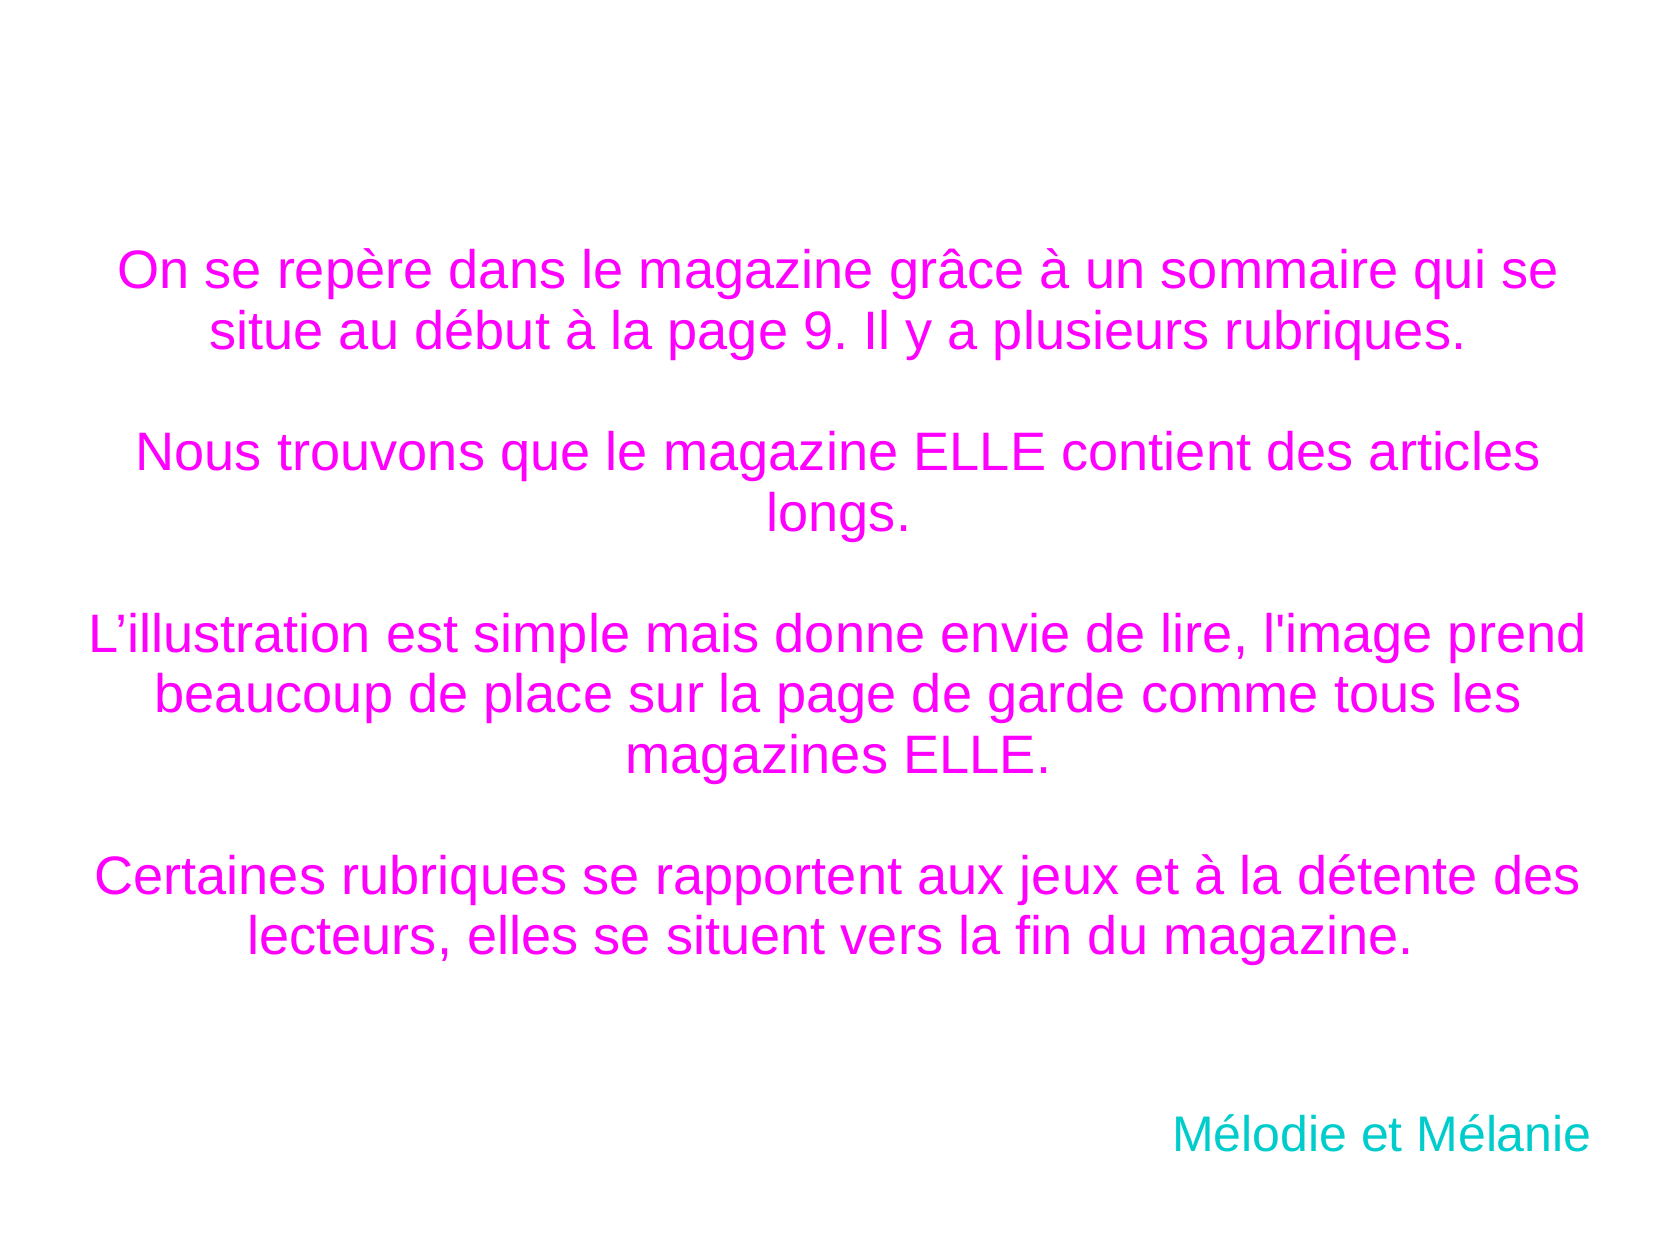

# On se repère dans le magazine grâce à un sommaire qui se situe au début à la page 9. Il y a plusieurs rubriques. Nous trouvons que le magazine ELLE contient des articles longs. L’illustration est simple mais donne envie de lire, l'image prend beaucoup de place sur la page de garde comme tous les magazines ELLE. Certaines rubriques se rapportent aux jeux et à la détente des lecteurs, elles se situent vers la fin du magazine.
Mélodie et Mélanie